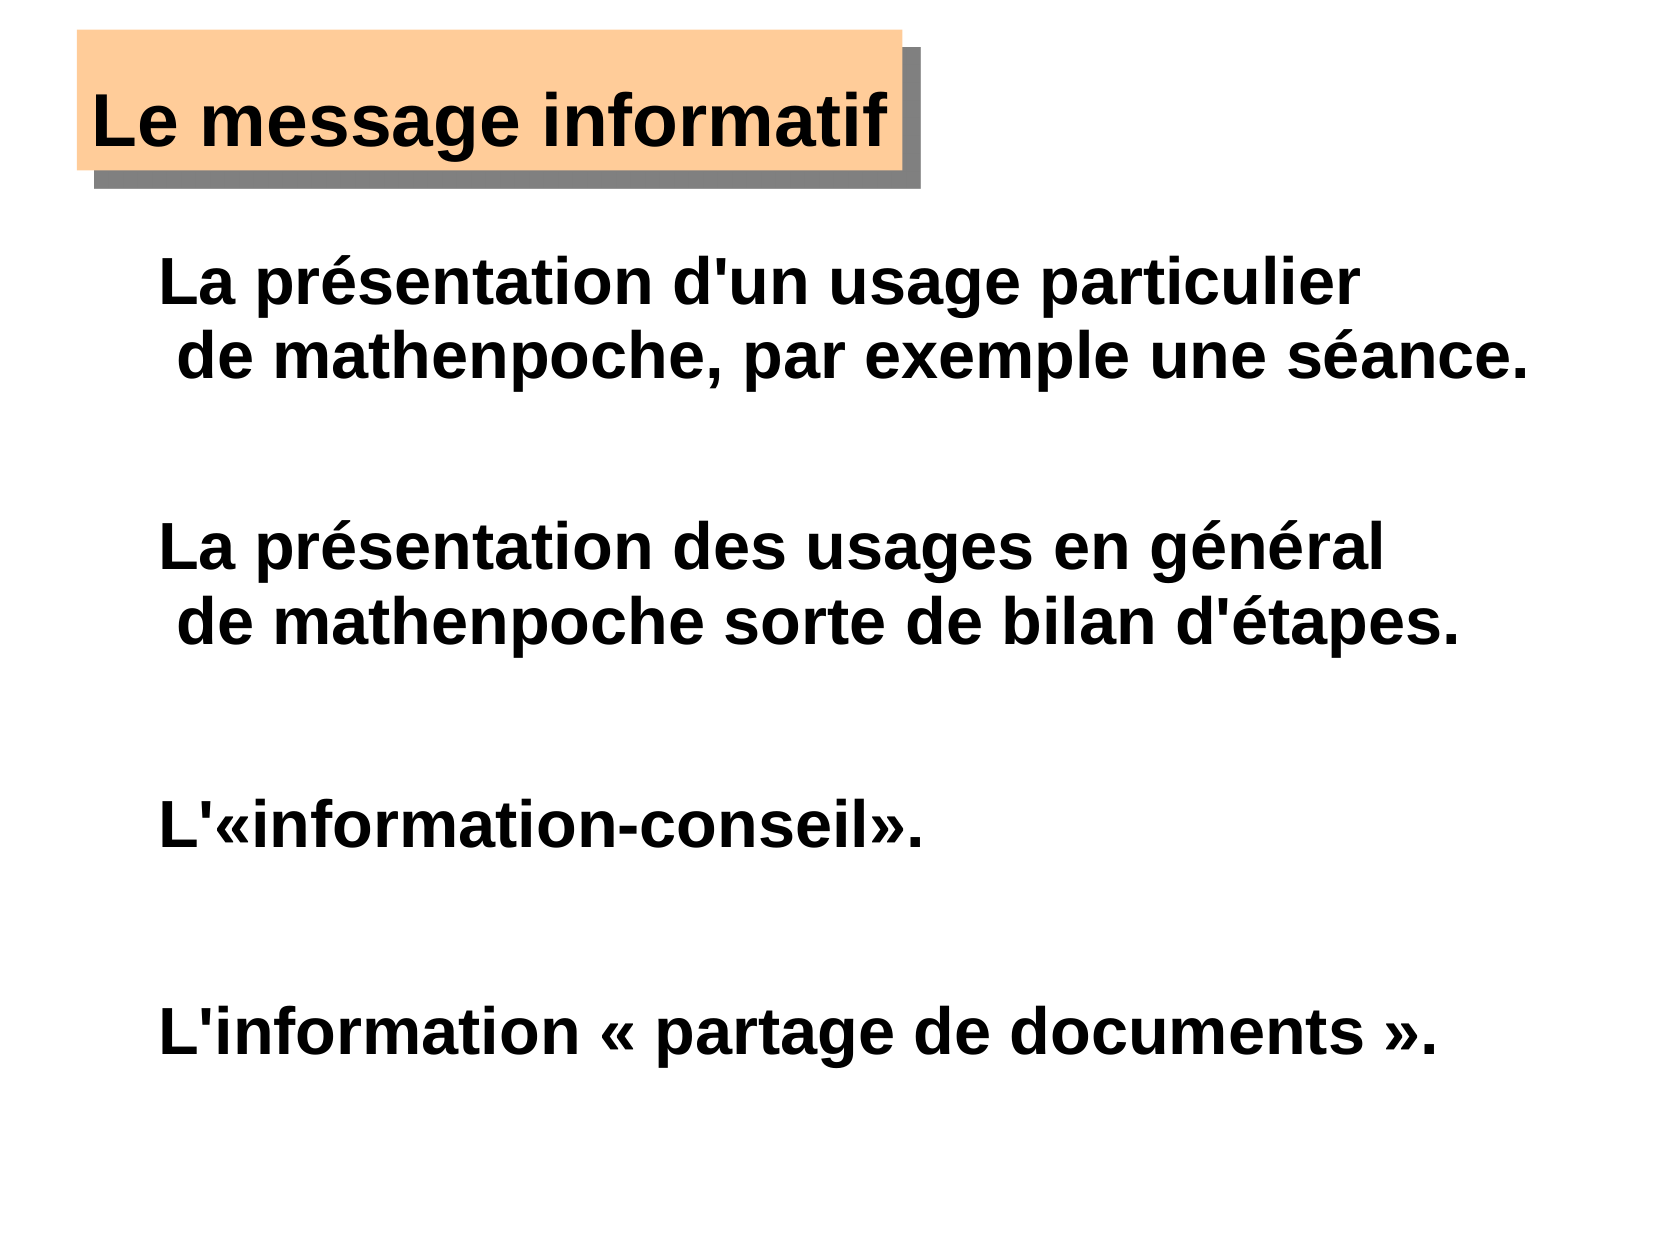

Le message informatif
 La présentation d'un usage particulier
 de mathenpoche, par exemple une séance.
 La présentation des usages en général
 de mathenpoche sorte de bilan d'étapes.
 L'«information-conseil».
 L'information « partage de documents ».